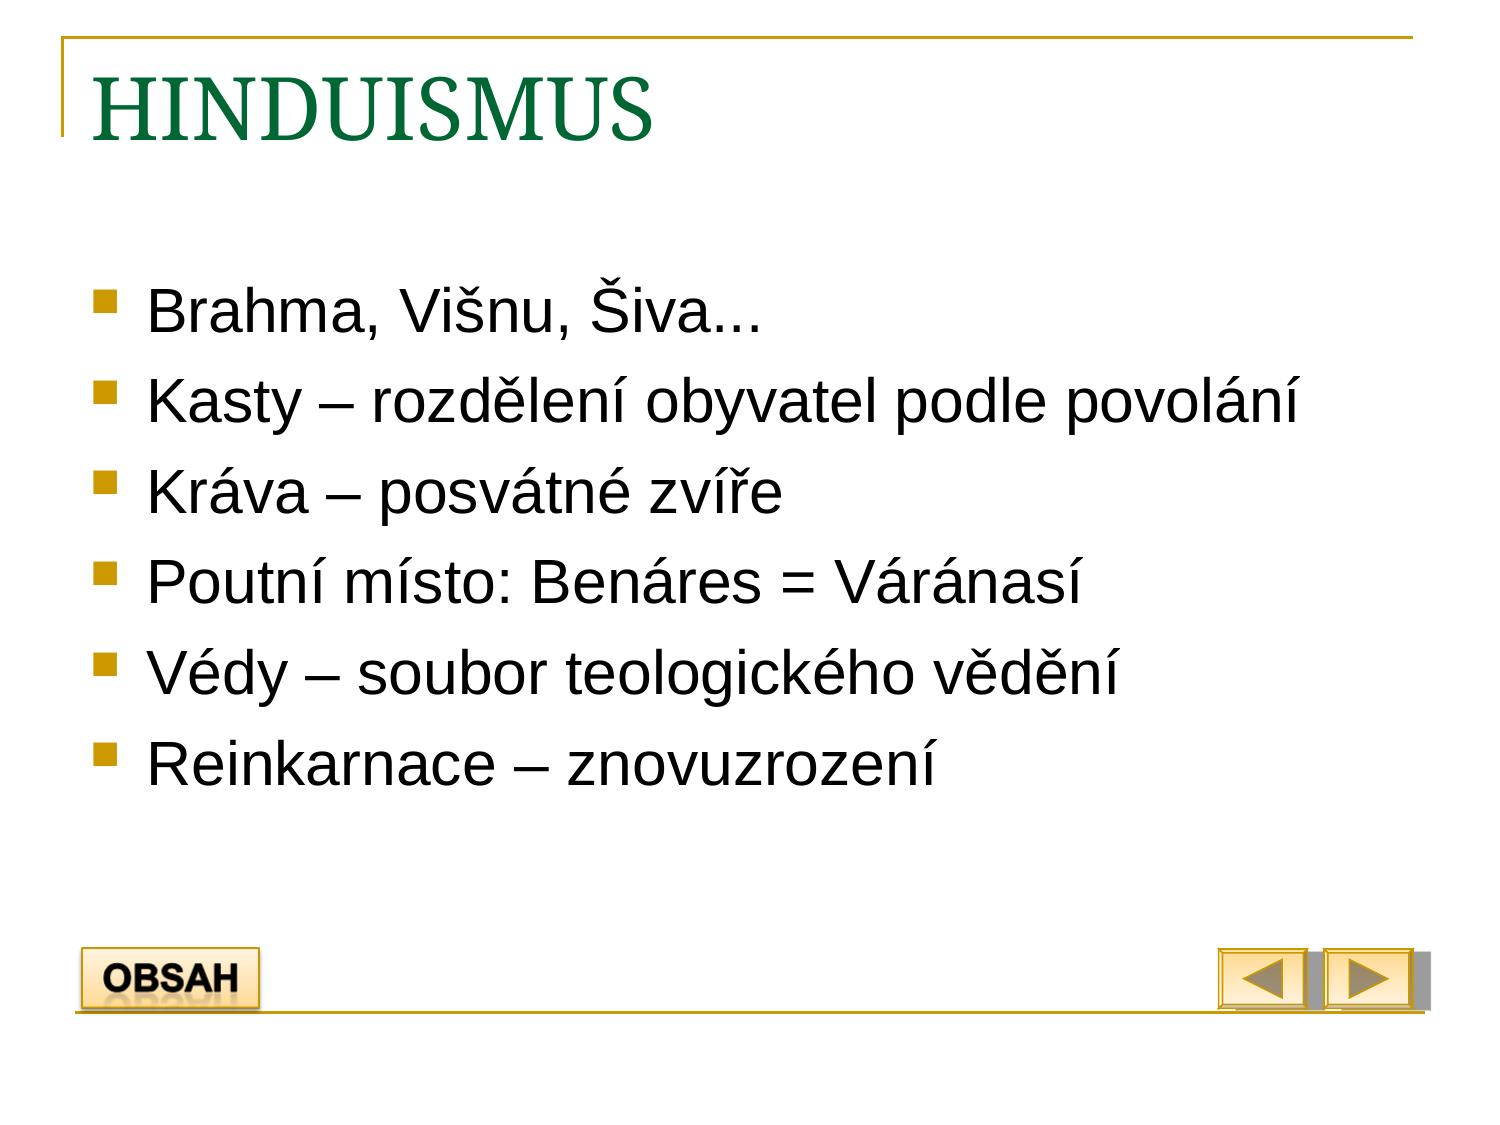

# HINDUISMUS
Brahma, Višnu, Šiva...
Kasty – rozdělení obyvatel podle povolání
Kráva – posvátné zvíře
Poutní místo: Benáres = Váránasí
Védy – soubor teologického vědění
Reinkarnace – znovuzrození